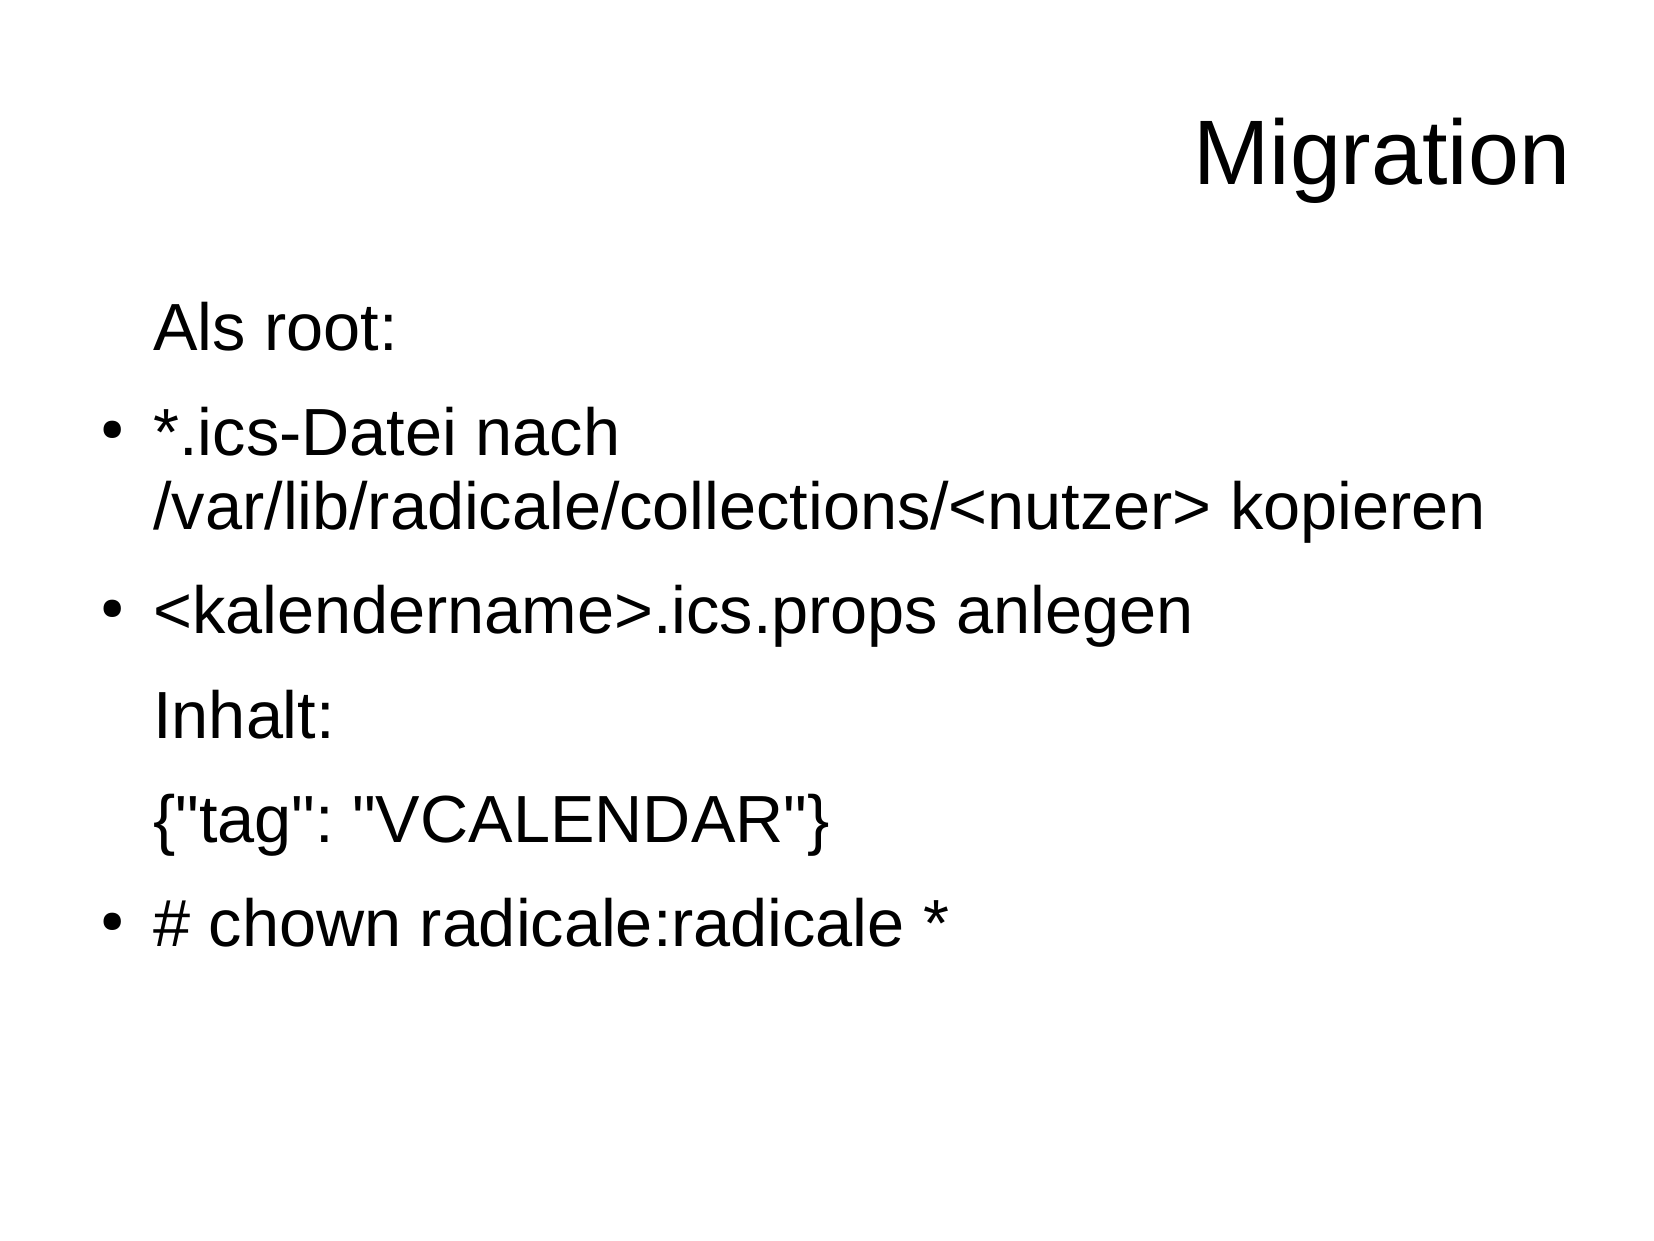

# Migration
Als root:
*.ics-Datei nach /var/lib/radicale/collections/<nutzer> kopieren
<kalendername>.ics.props anlegen
Inhalt:
{"tag": "VCALENDAR"}
# chown radicale:radicale *